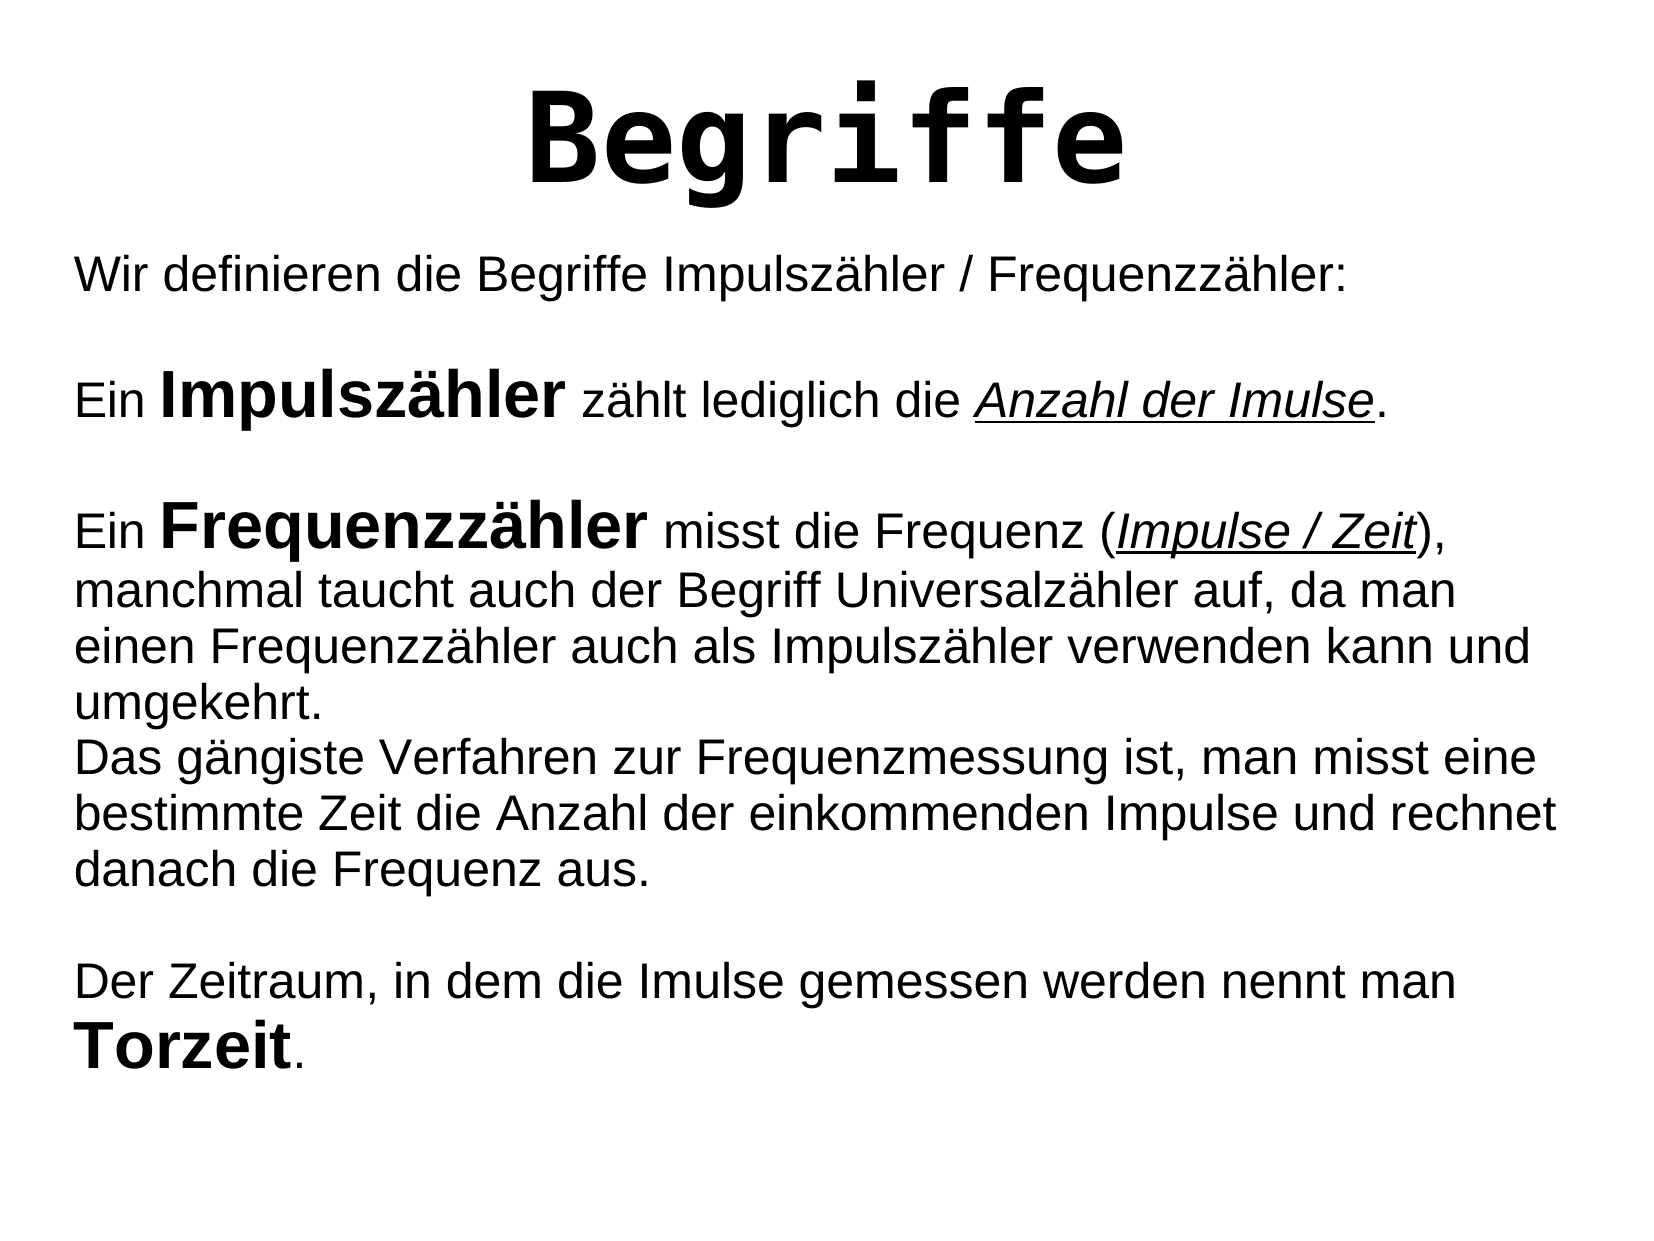

Begriffe
Wir definieren die Begriffe Impulszähler / Frequenzzähler:
Ein Impulszähler zählt lediglich die Anzahl der Imulse.
Ein Frequenzzähler misst die Frequenz (Impulse / Zeit), manchmal taucht auch der Begriff Universalzähler auf, da man einen Frequenzzähler auch als Impulszähler verwenden kann und umgekehrt.
Das gängiste Verfahren zur Frequenzmessung ist, man misst eine bestimmte Zeit die Anzahl der einkommenden Impulse und rechnet danach die Frequenz aus.
Der Zeitraum, in dem die Imulse gemessen werden nennt man Torzeit.